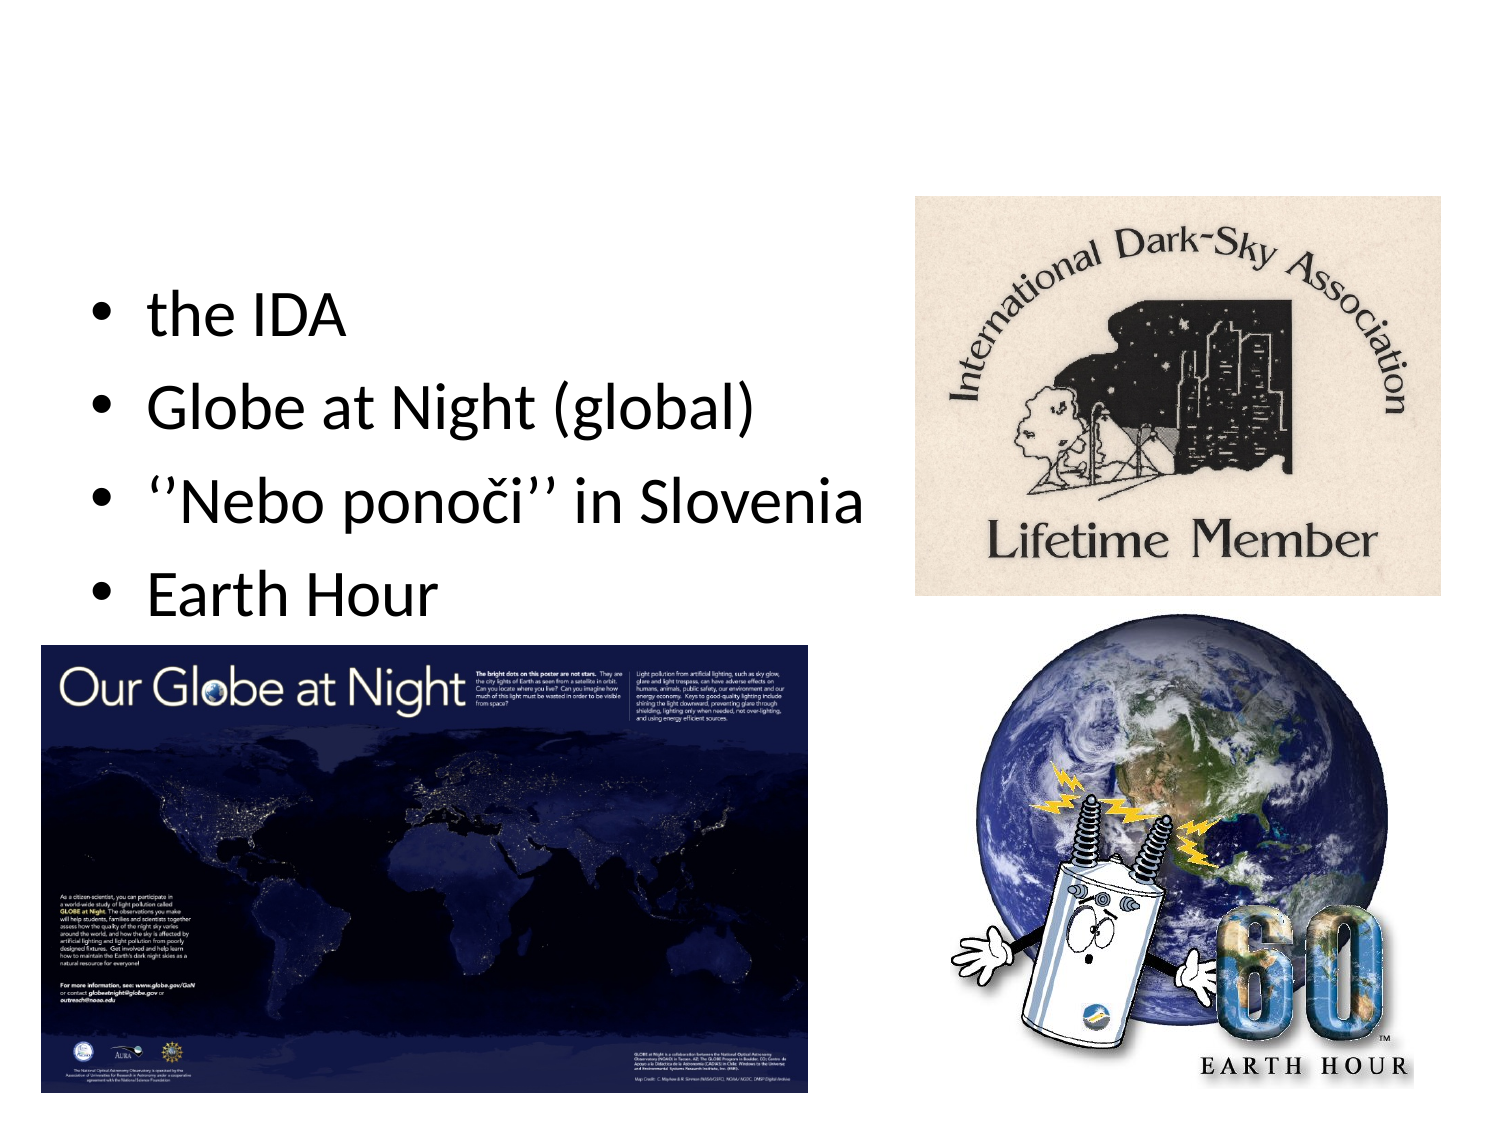

# Organisations and campaigns
the IDA
Globe at Night (global)
‘’Nebo ponoči’’ in Slovenia
Earth Hour